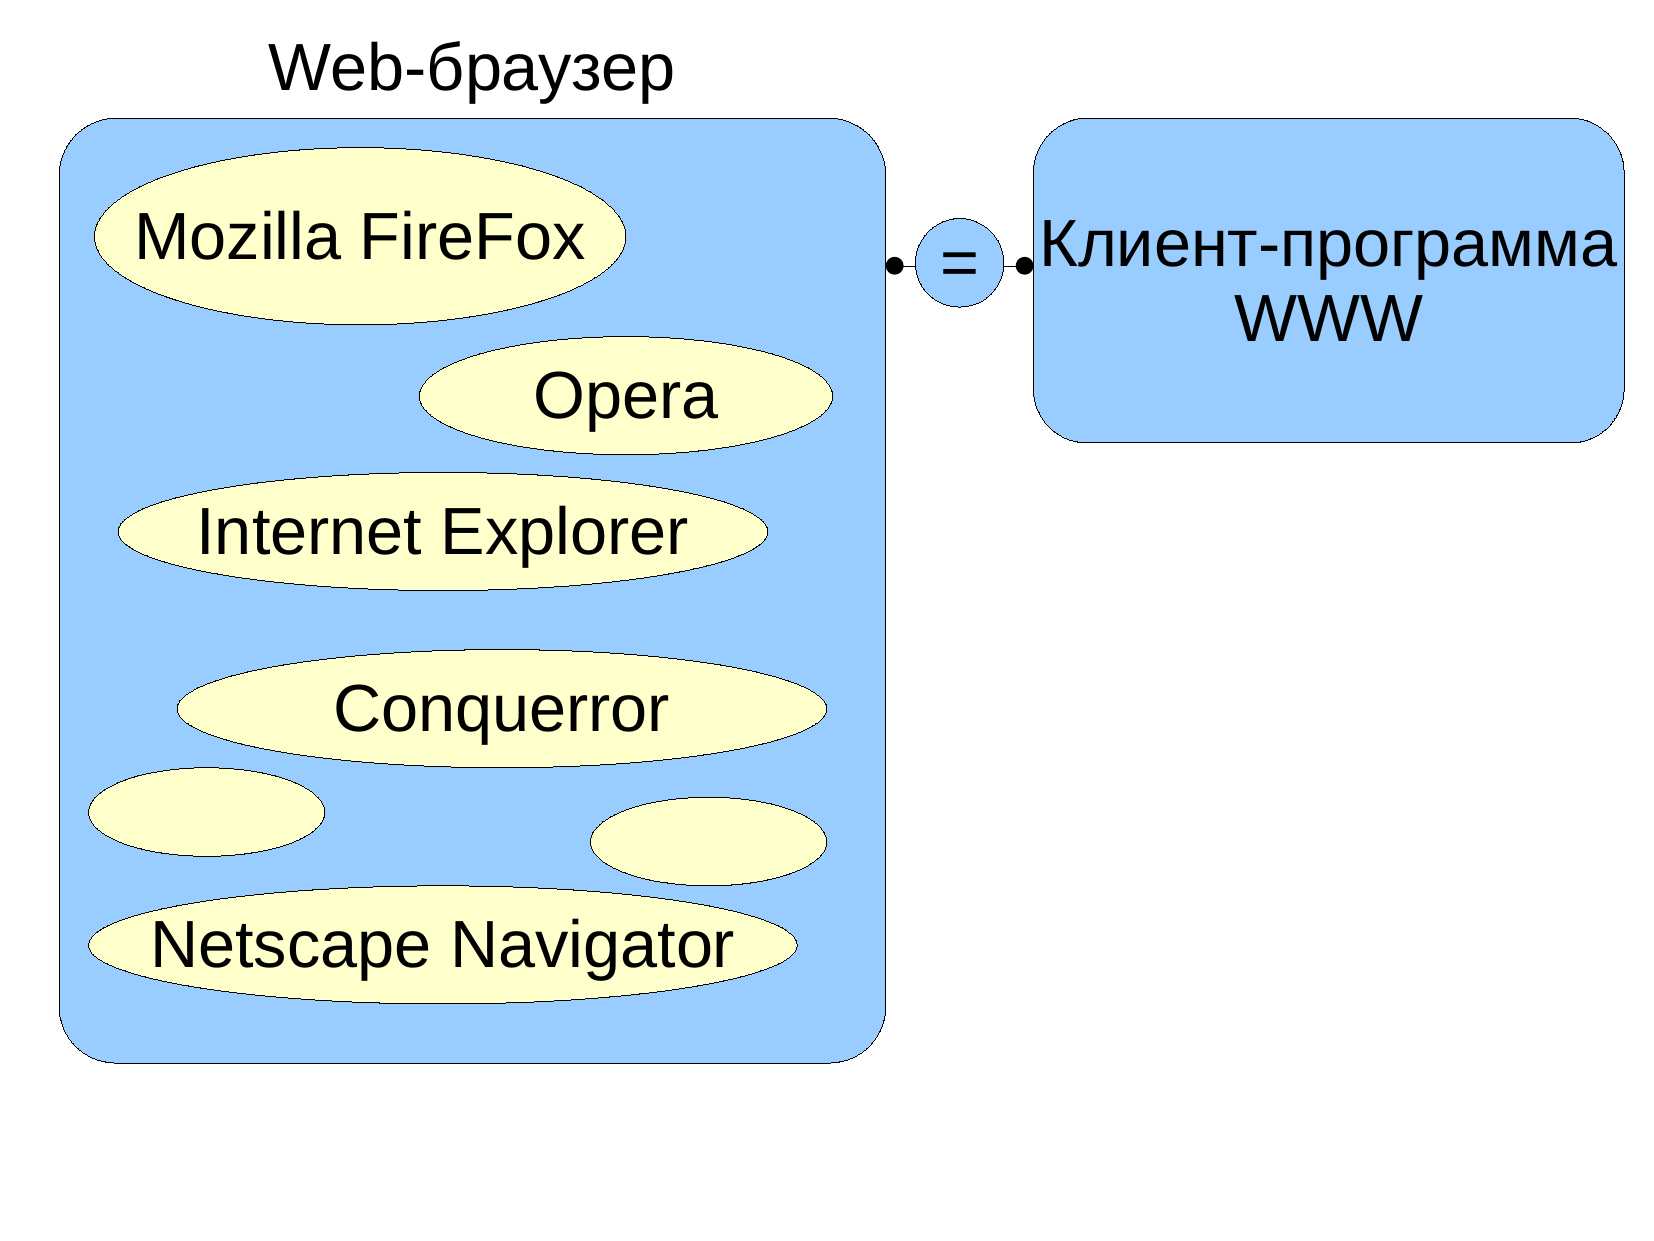

Web-браузер
Клиент-программа
WWW
Mozilla FireFox
=
Opera
Internet Explorer
Conquerror
Netscape Navigator